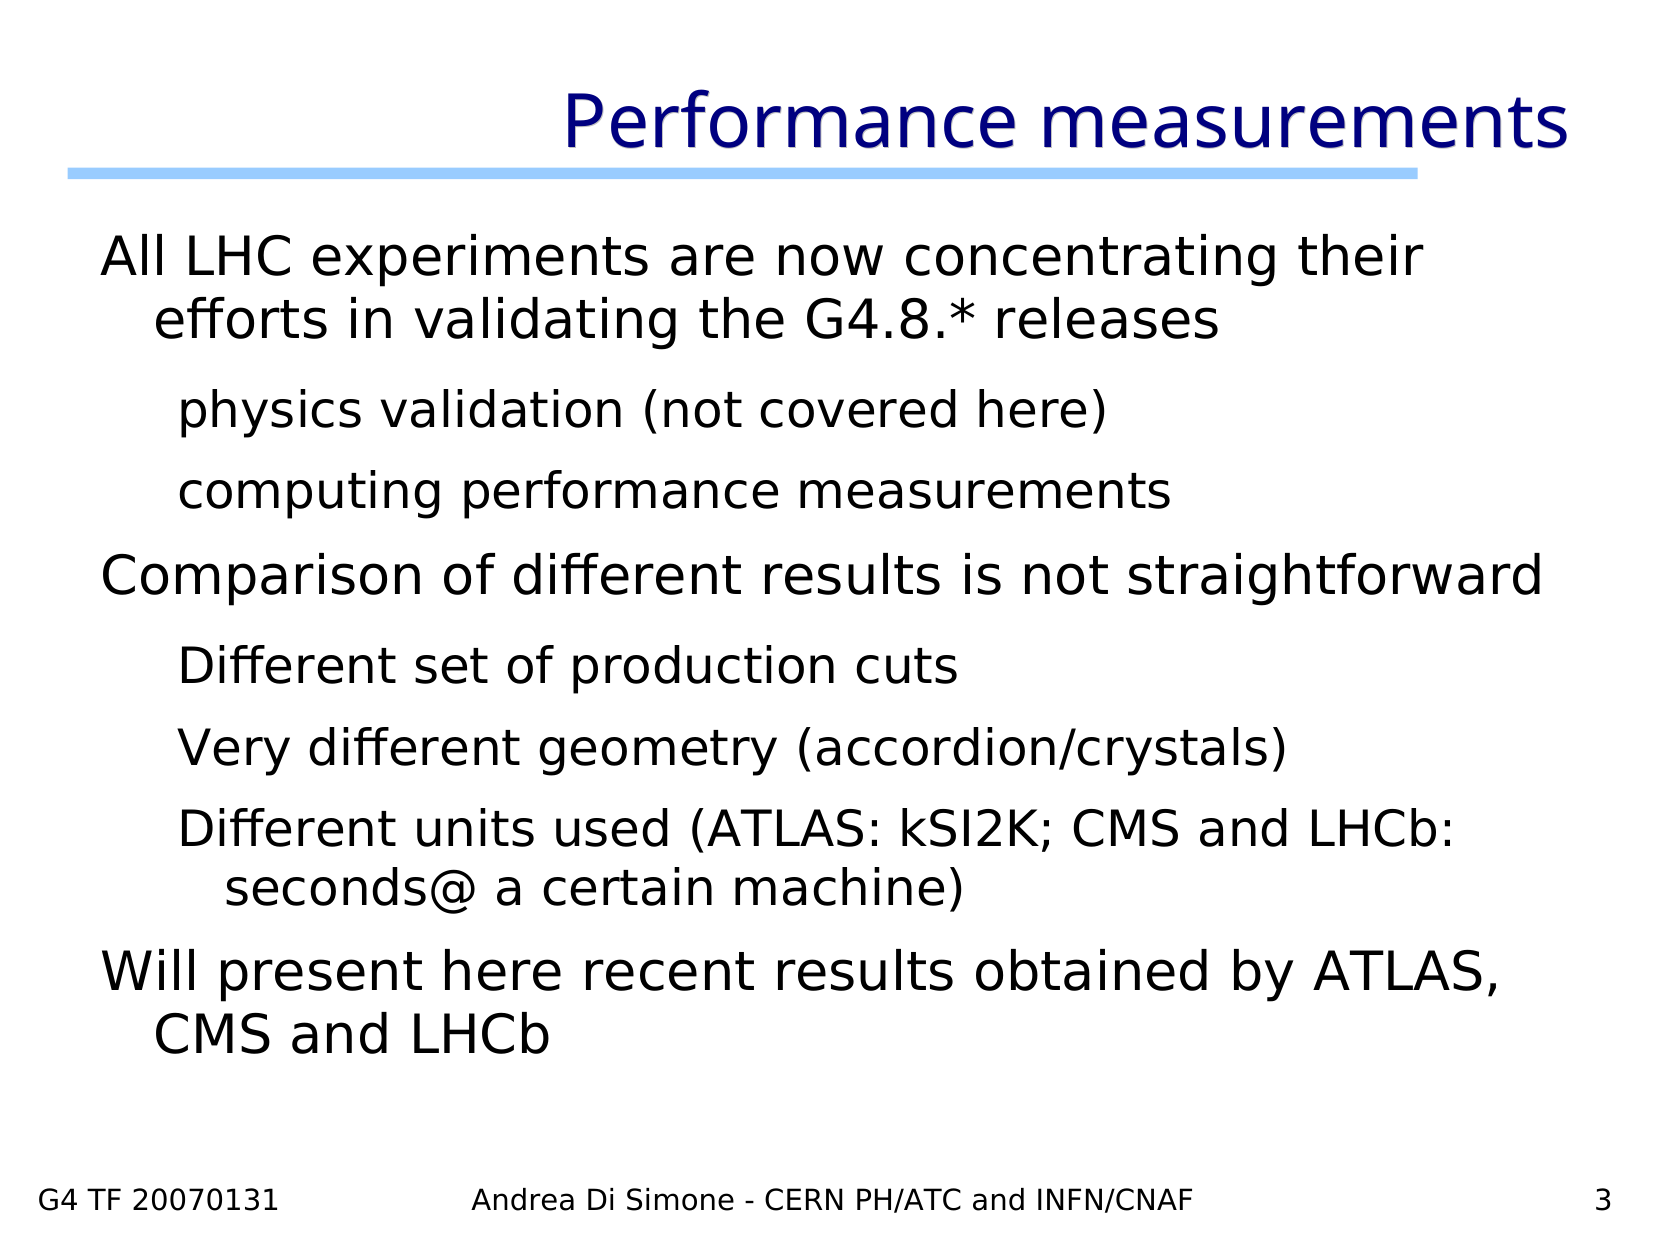

# Performance measurements
All LHC experiments are now concentrating their efforts in validating the G4.8.* releases
physics validation (not covered here)
computing performance measurements
Comparison of different results is not straightforward
Different set of production cuts
Very different geometry (accordion/crystals)
Different units used (ATLAS: kSI2K; CMS and LHCb: seconds@ a certain machine)
Will present here recent results obtained by ATLAS, CMS and LHCb
G4 TF 20070131
Andrea Di Simone - CERN PH/ATC and INFN/CNAF
3